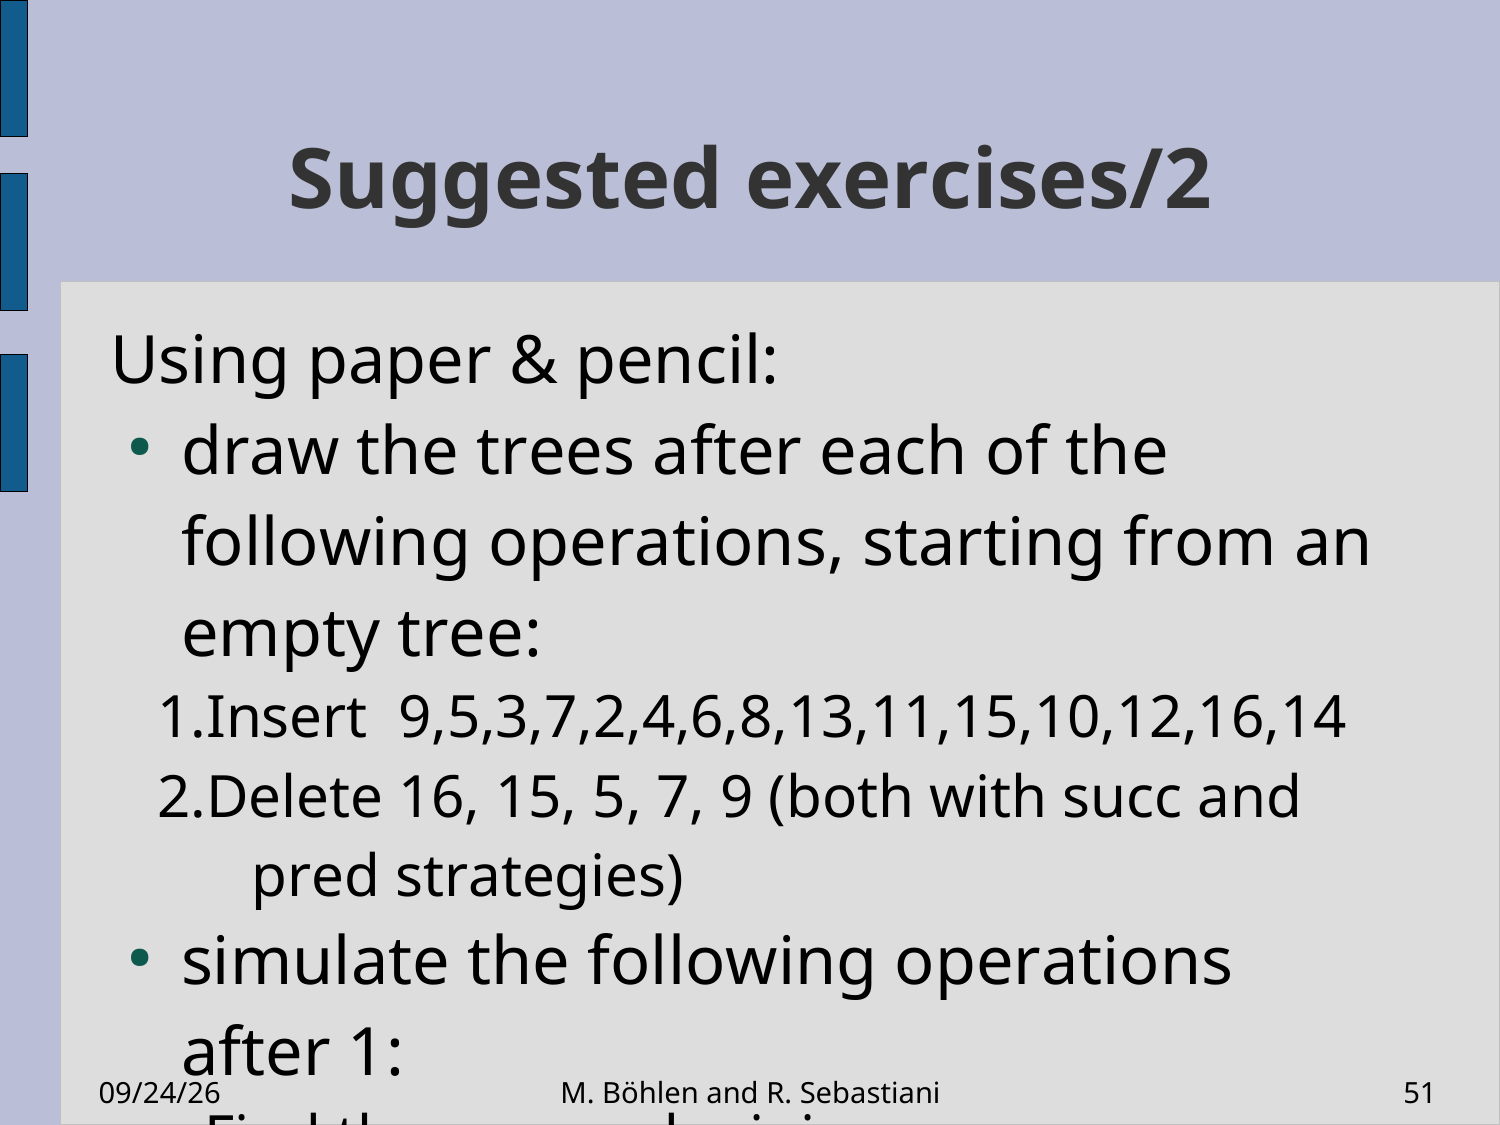

# Suggested exercises/2
Using paper & pencil:
draw the trees after each of the following operations, starting from an empty tree:
Insert 9,5,3,7,2,4,6,8,13,11,15,10,12,16,14
Delete 16, 15, 5, 7, 9 (both with succ and pred strategies)
simulate the following operations after 1:
Find the max and minimum
Find the successor of 9, 8, 6
M. Böhlen and R. Sebastiani
51